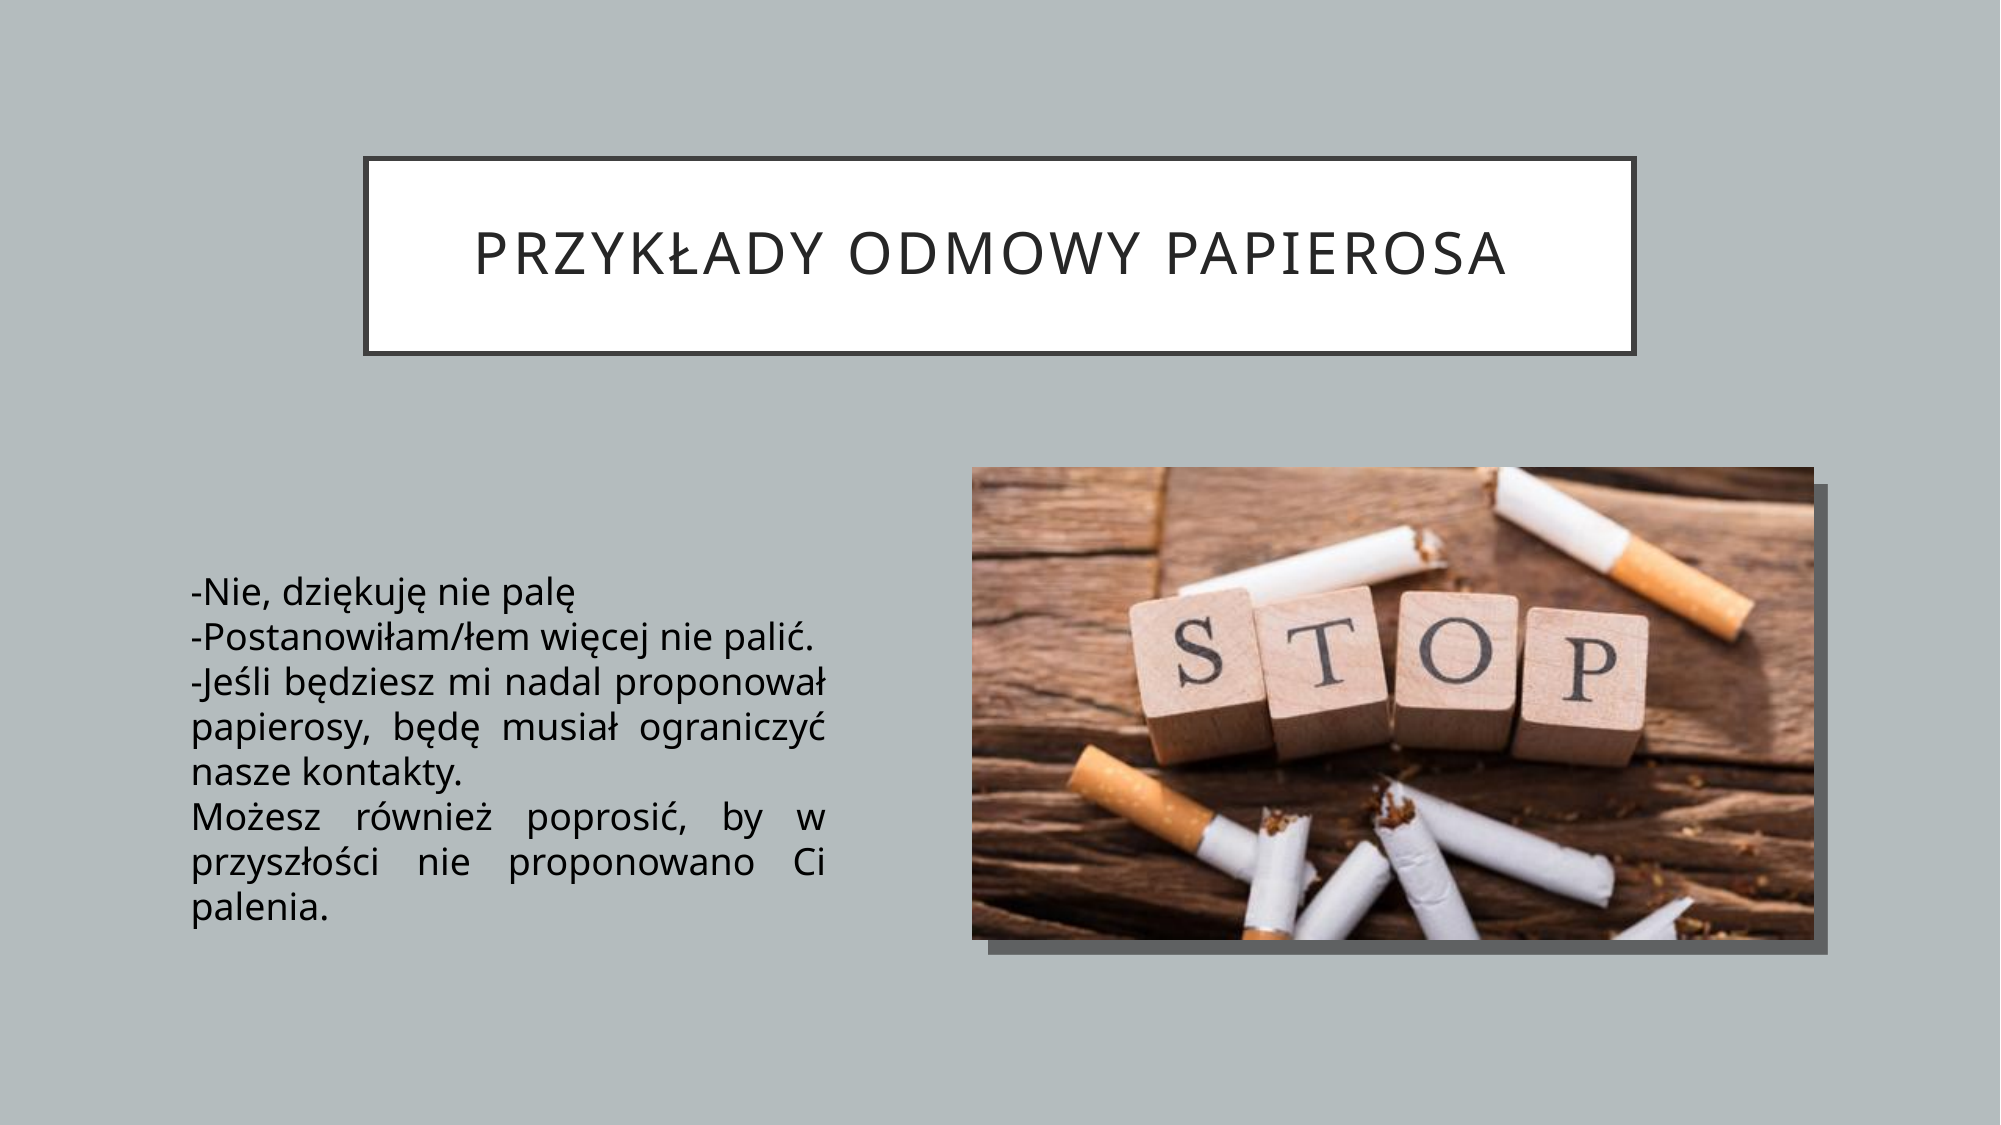

# Przykłady odmowy papierosa
-Nie, dziękuję nie palę
-Postanowiłam/łem więcej nie palić.
-Jeśli będziesz mi nadal proponował papierosy, będę musiał ograniczyć nasze kontakty.
Możesz również poprosić, by w przyszłości nie proponowano Ci palenia.